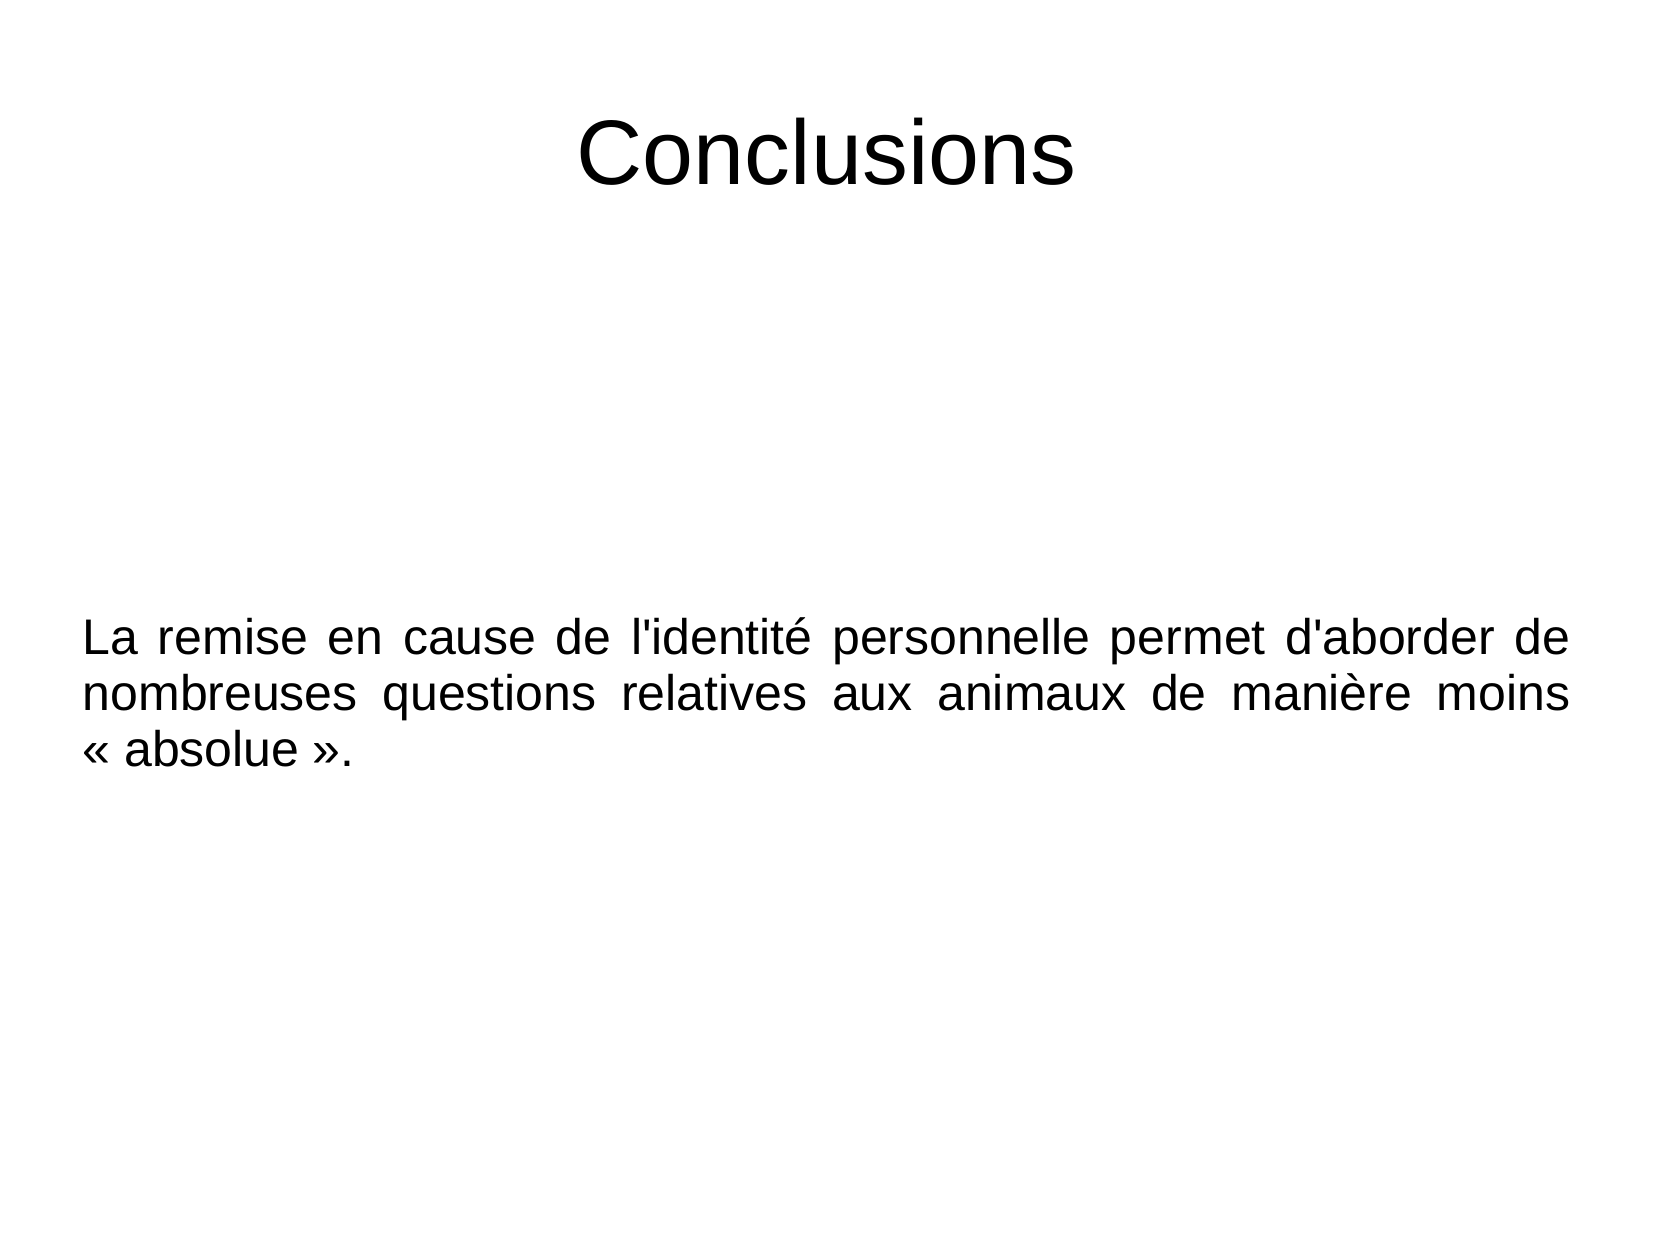

# Conclusions
La remise en cause de l'identité personnelle permet d'aborder de nombreuses questions relatives aux animaux de manière moins « absolue ».